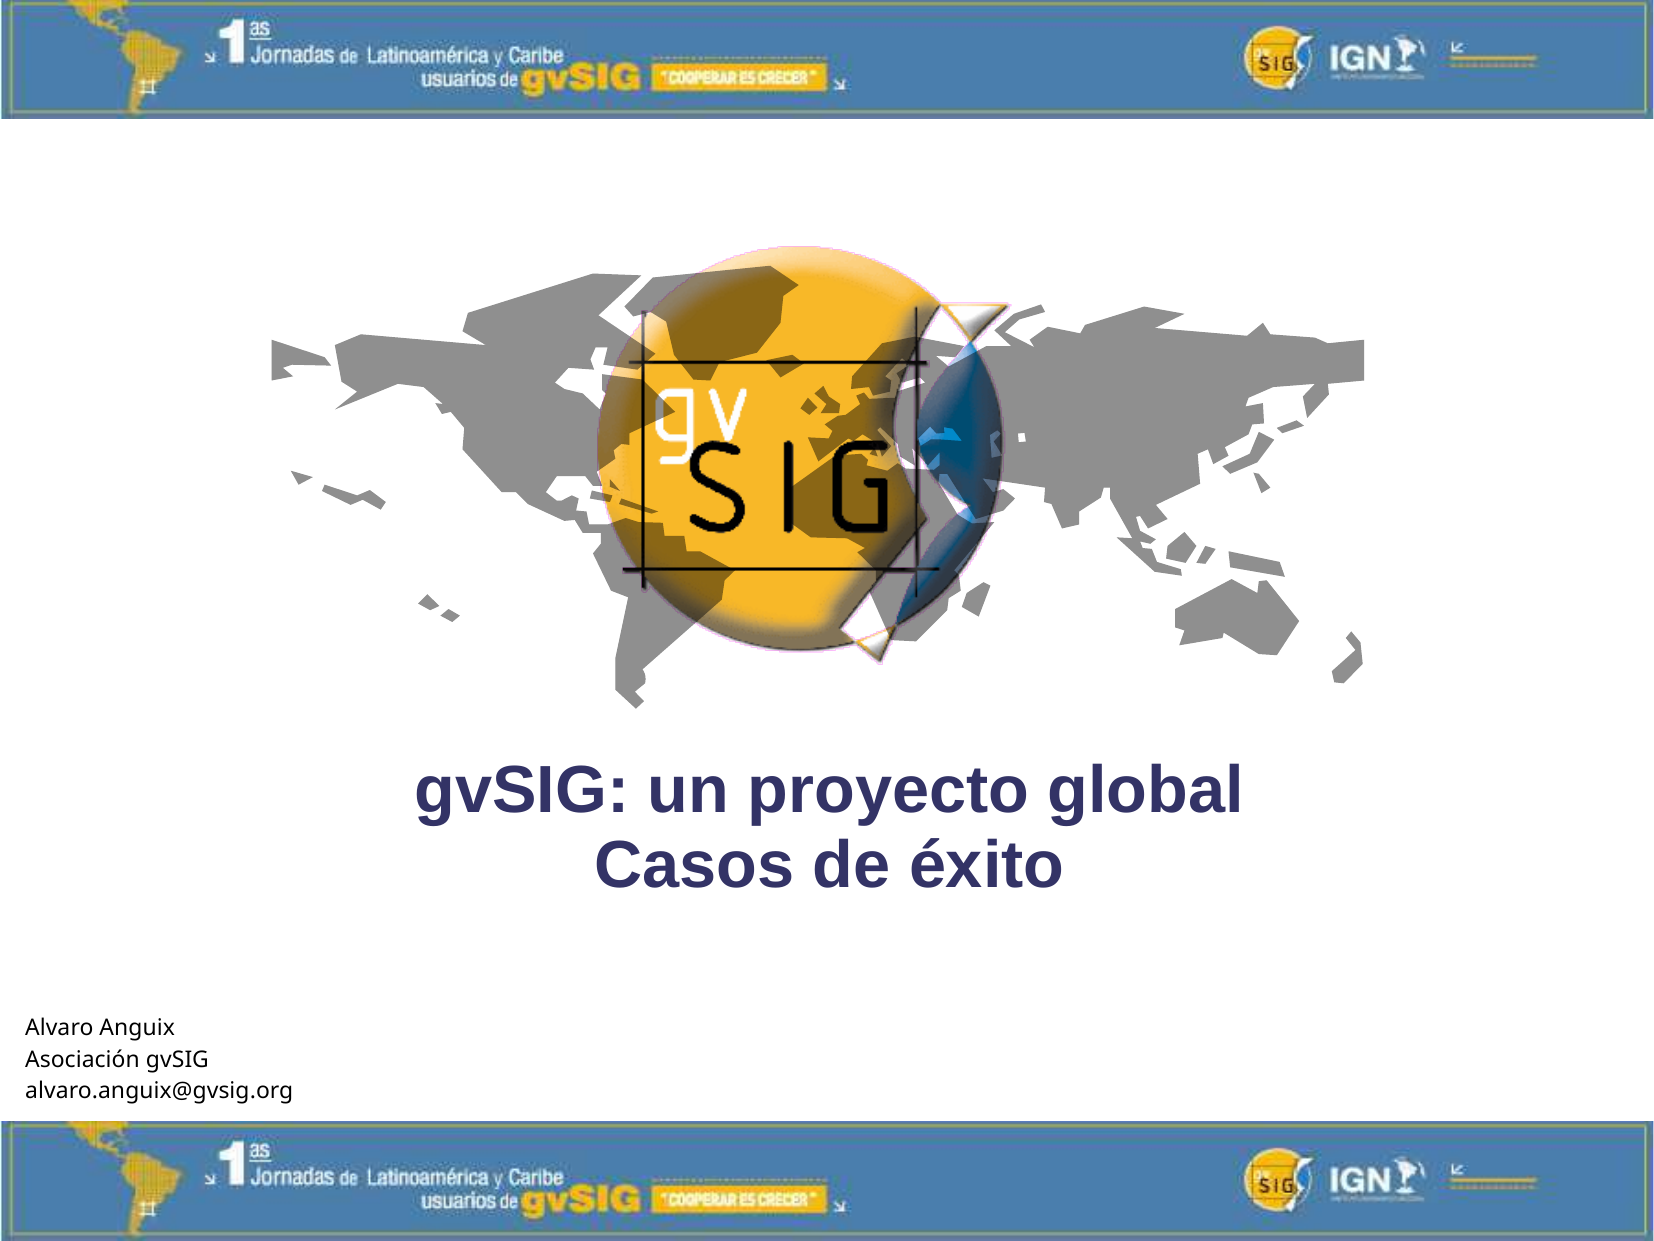

gvSIG: un proyecto global
Casos de éxito
Alvaro Anguix
Asociación gvSIG
alvaro.anguix@gvsig.org